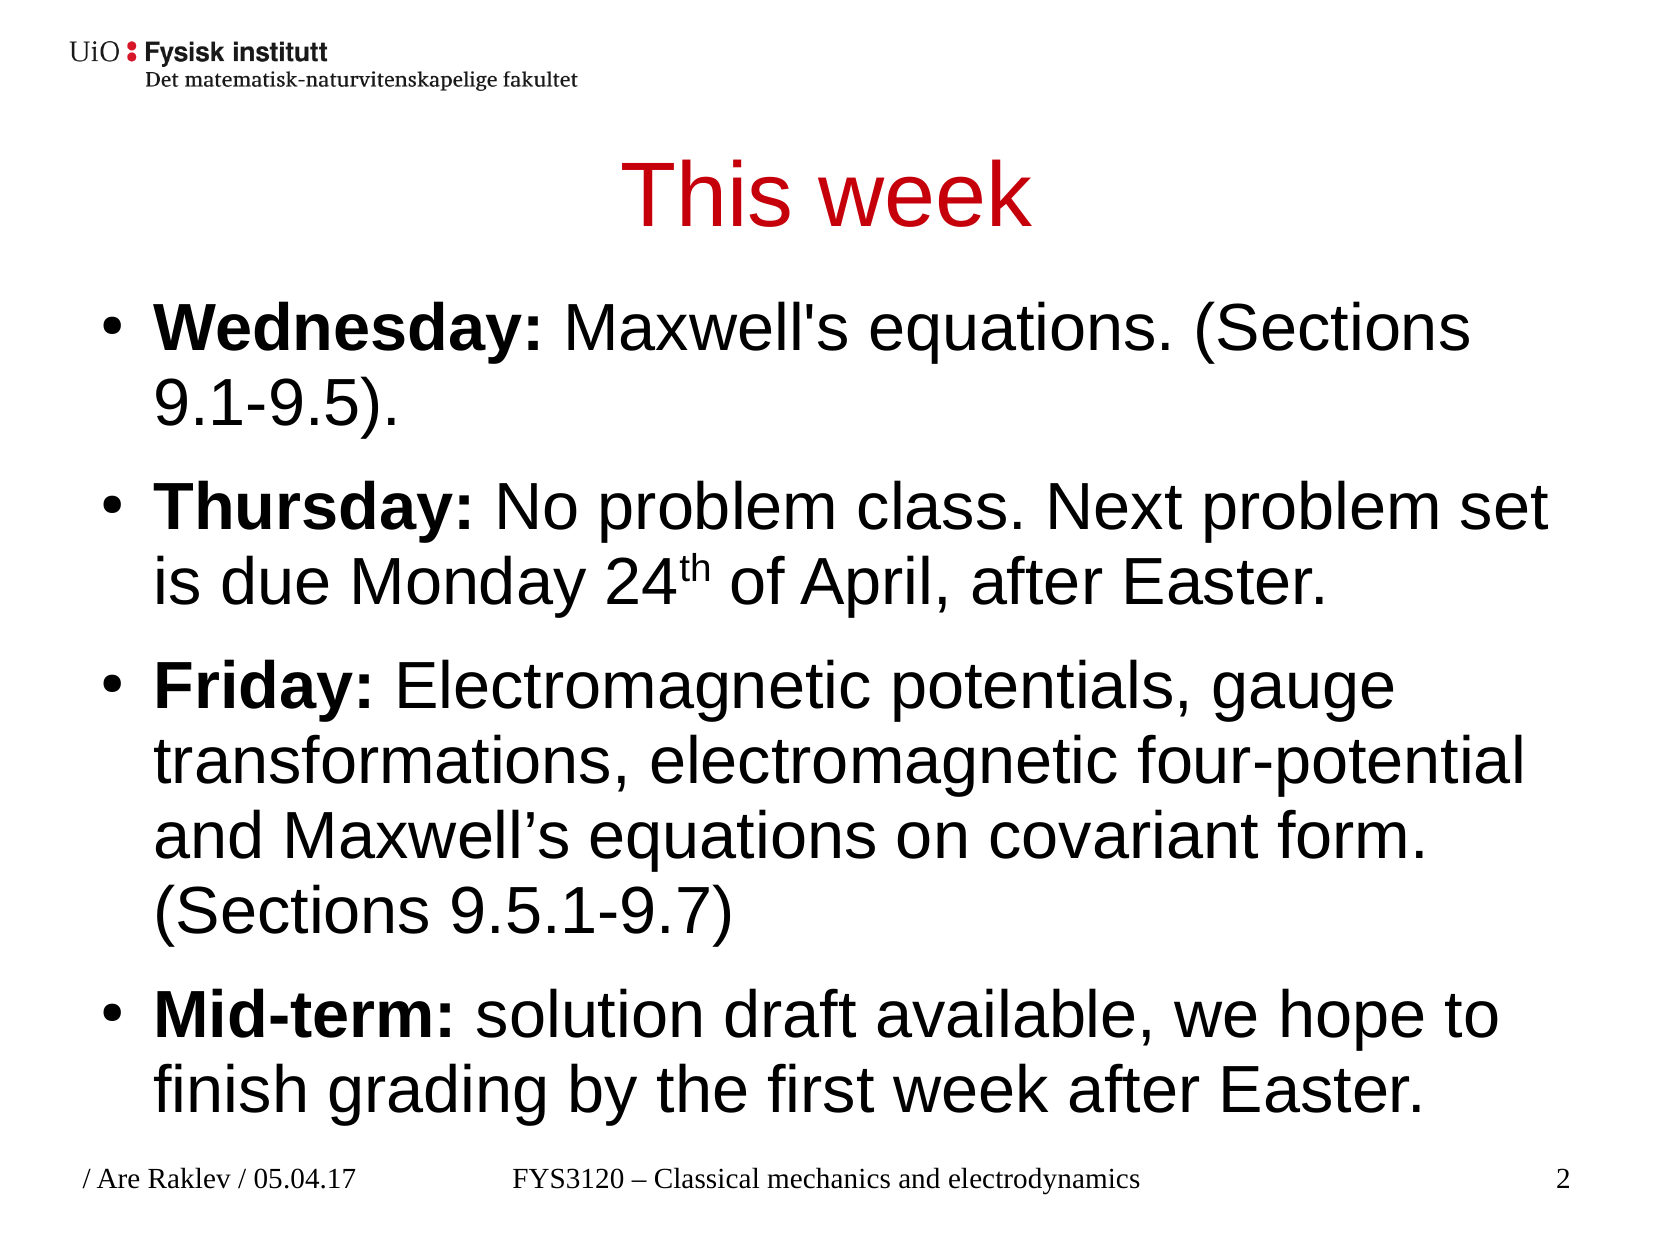

# This week
Wednesday: Maxwell's equations. (Sections 9.1-9.5).
Thursday: No problem class. Next problem set is due Monday 24th of April, after Easter.
Friday: Electromagnetic potentials, gauge transformations, electromagnetic four-potential and Maxwell’s equations on covariant form. (Sections 9.5.1-9.7)
Mid-term: solution draft available, we hope to finish grading by the first week after Easter.
/ Are Raklev / 05.04.17
FYS3120 – Classical mechanics and electrodynamics
2